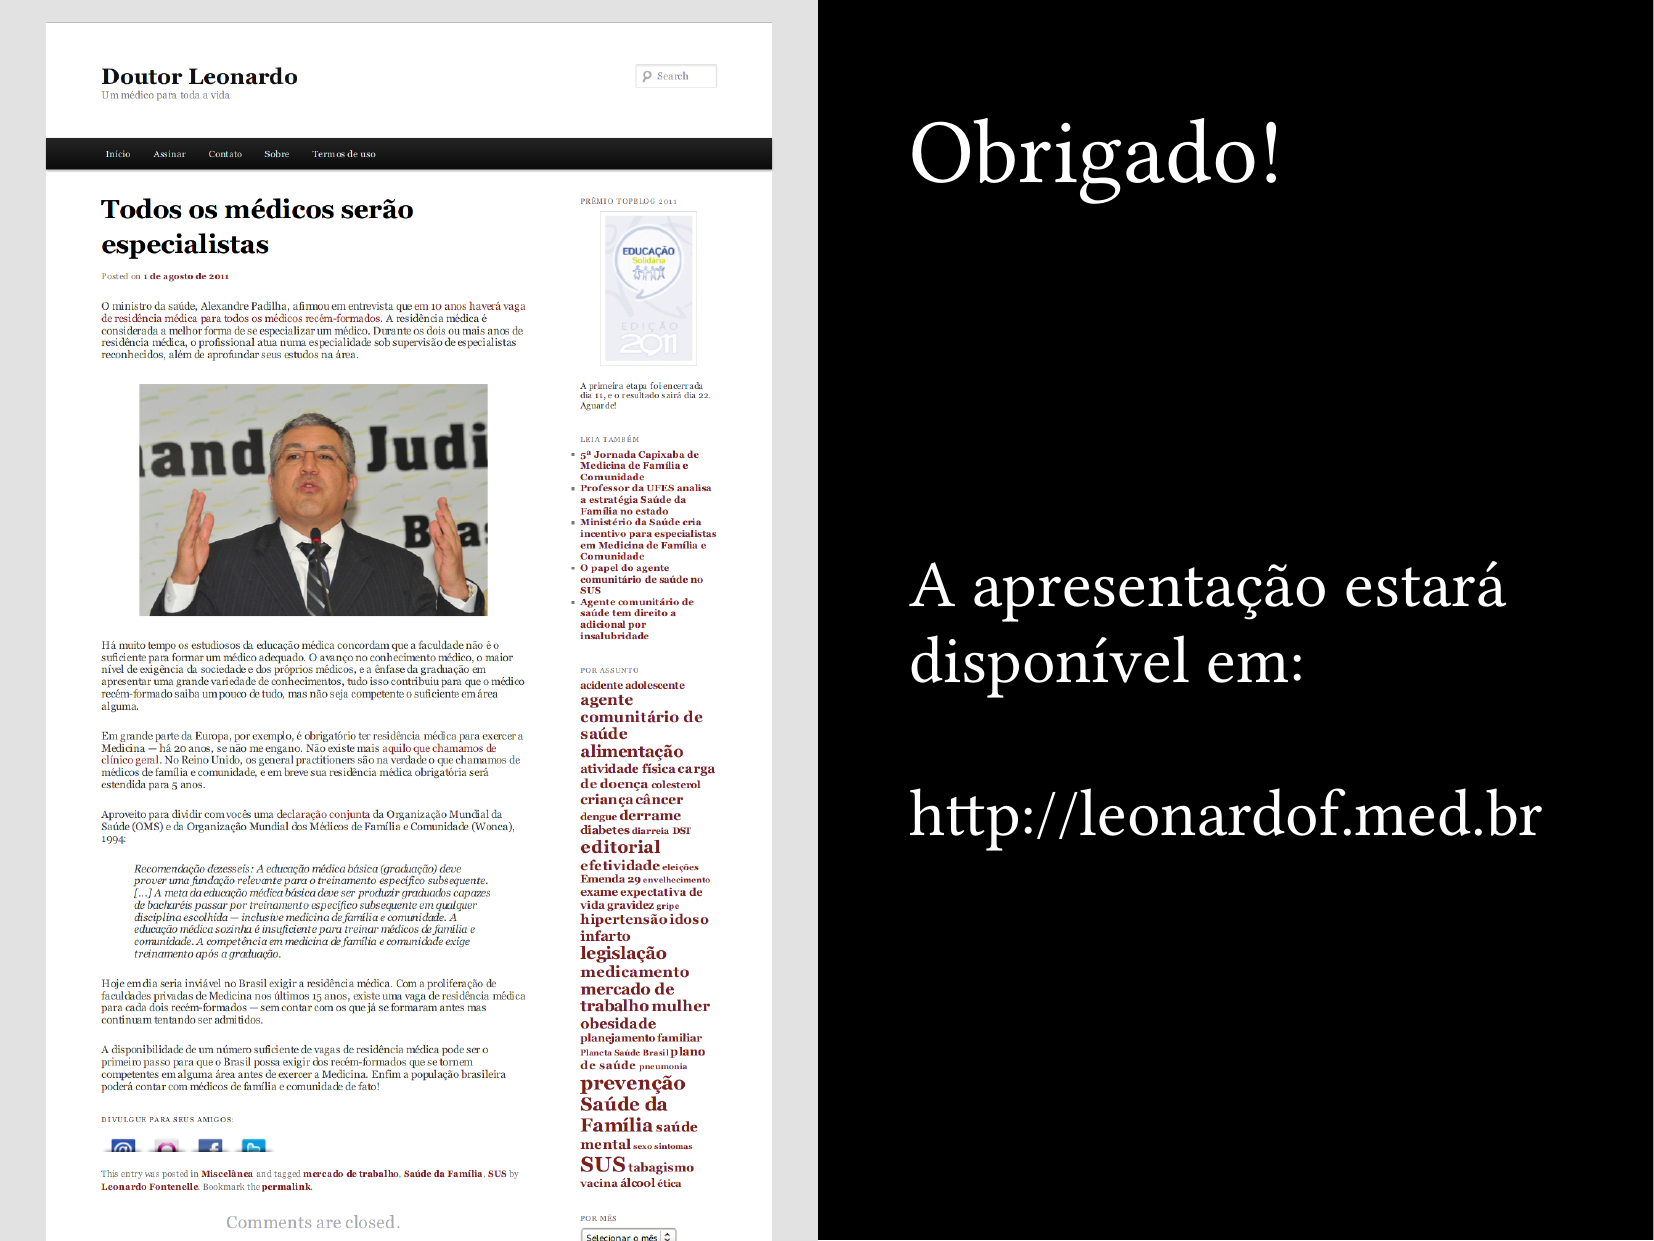

# Obrigado!
A apresentação estará disponível em:
http://leonardof.med.br